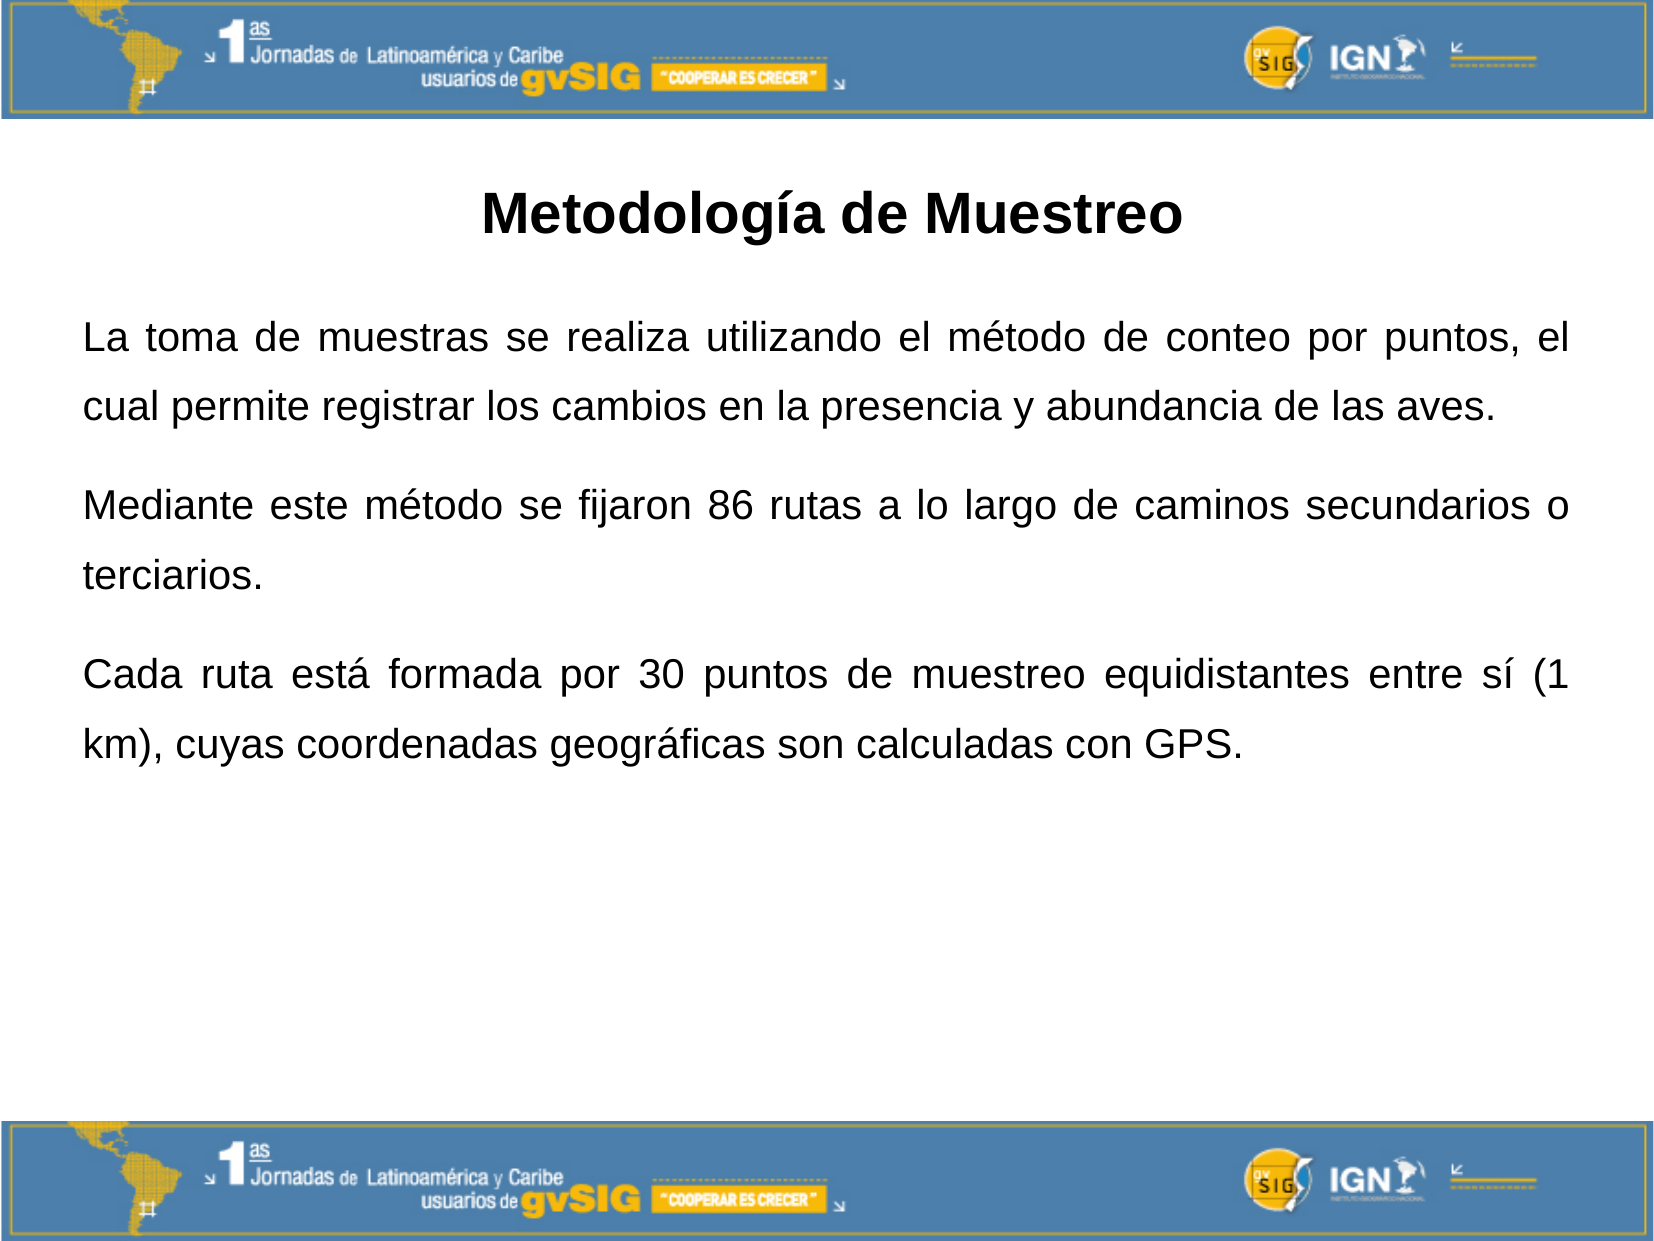

Metodología de Muestreo
# La toma de muestras se realiza utilizando el método de conteo por puntos, el cual permite registrar los cambios en la presencia y abundancia de las aves.
Mediante este método se fijaron 86 rutas a lo largo de caminos secundarios o terciarios.
Cada ruta está formada por 30 puntos de muestreo equidistantes entre sí (1 km), cuyas coordenadas geográficas son calculadas con GPS.